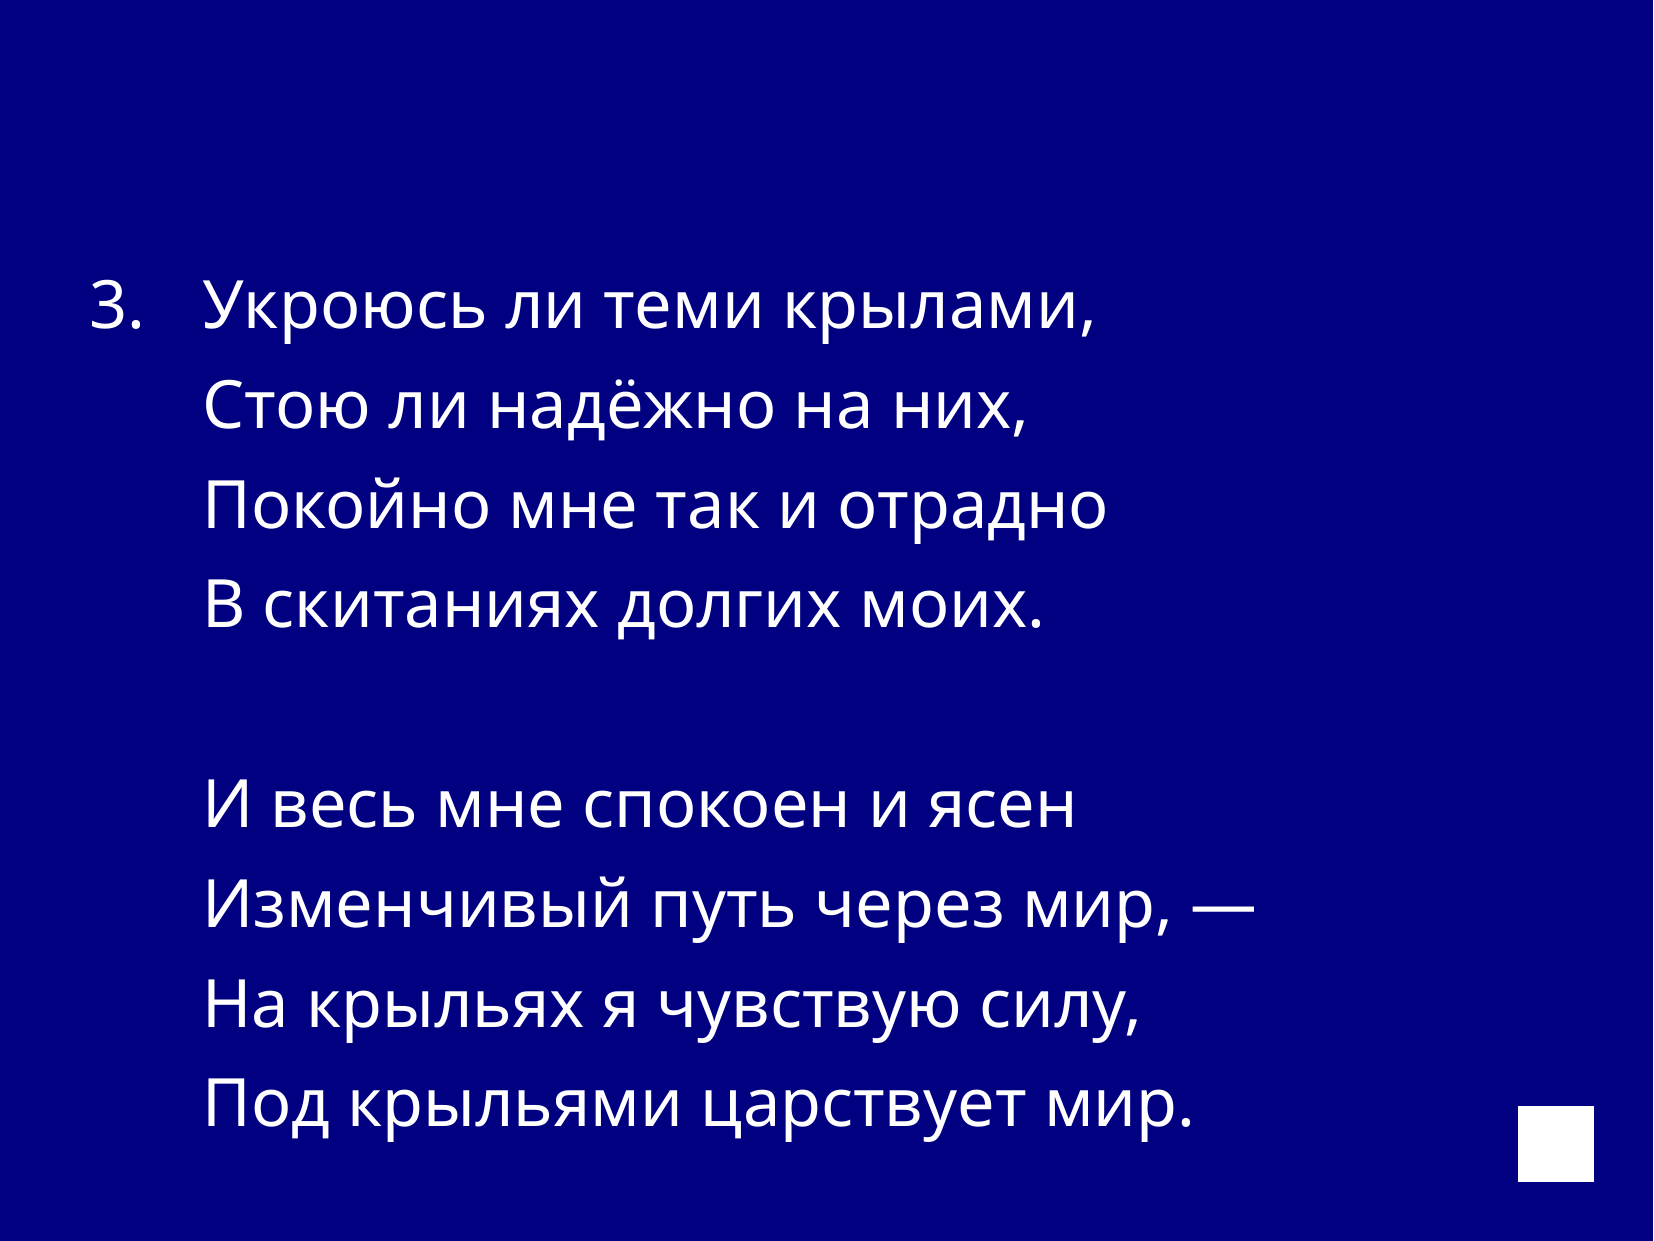

3.	Укроюсь ли теми крылами,
	Стою ли надёжно на них,
	Покойно мне так и отрадно
	В скитаниях долгих моих.
	И весь мне спокоен и ясен
	Изменчивый путь через мир, —
	На крыльях я чувствую силу,
	Под крыльями царствует мир.